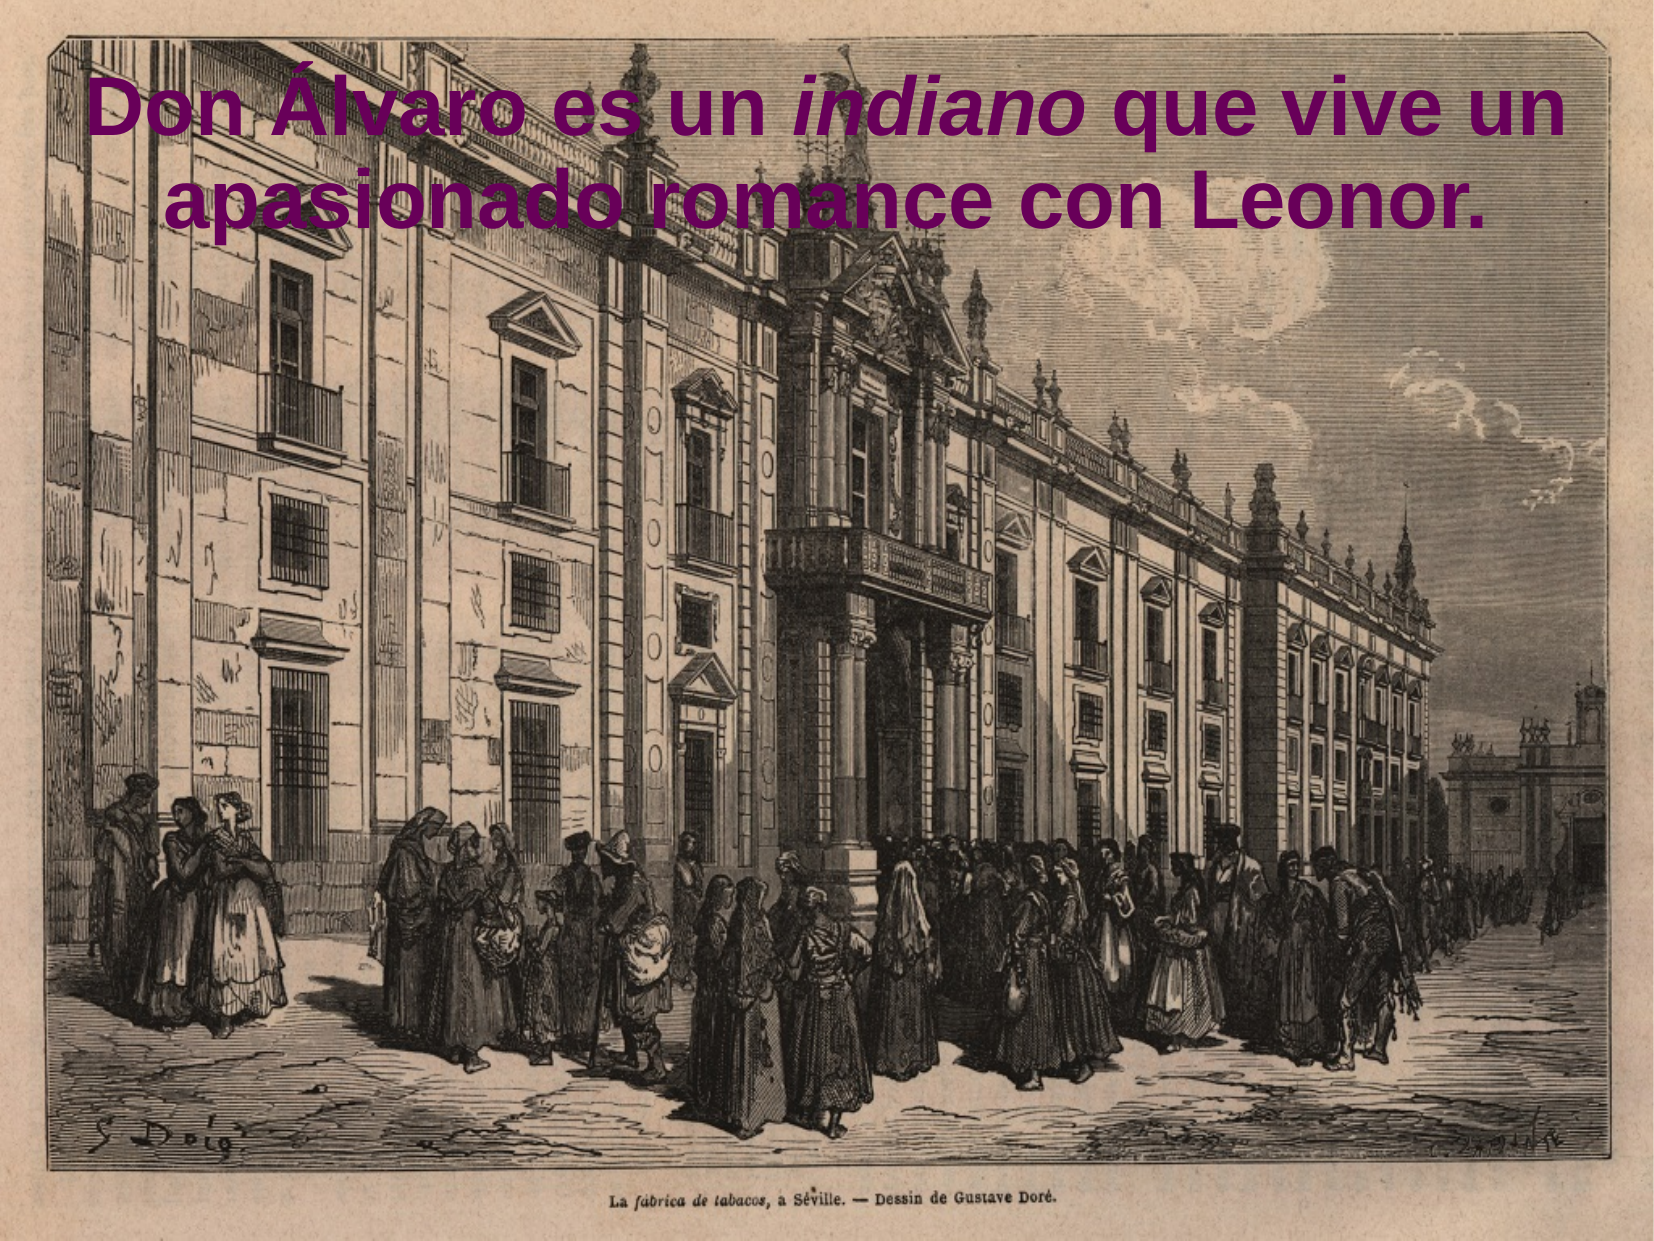

# Don Álvaro es un indiano que vive un apasionado romance con Leonor.